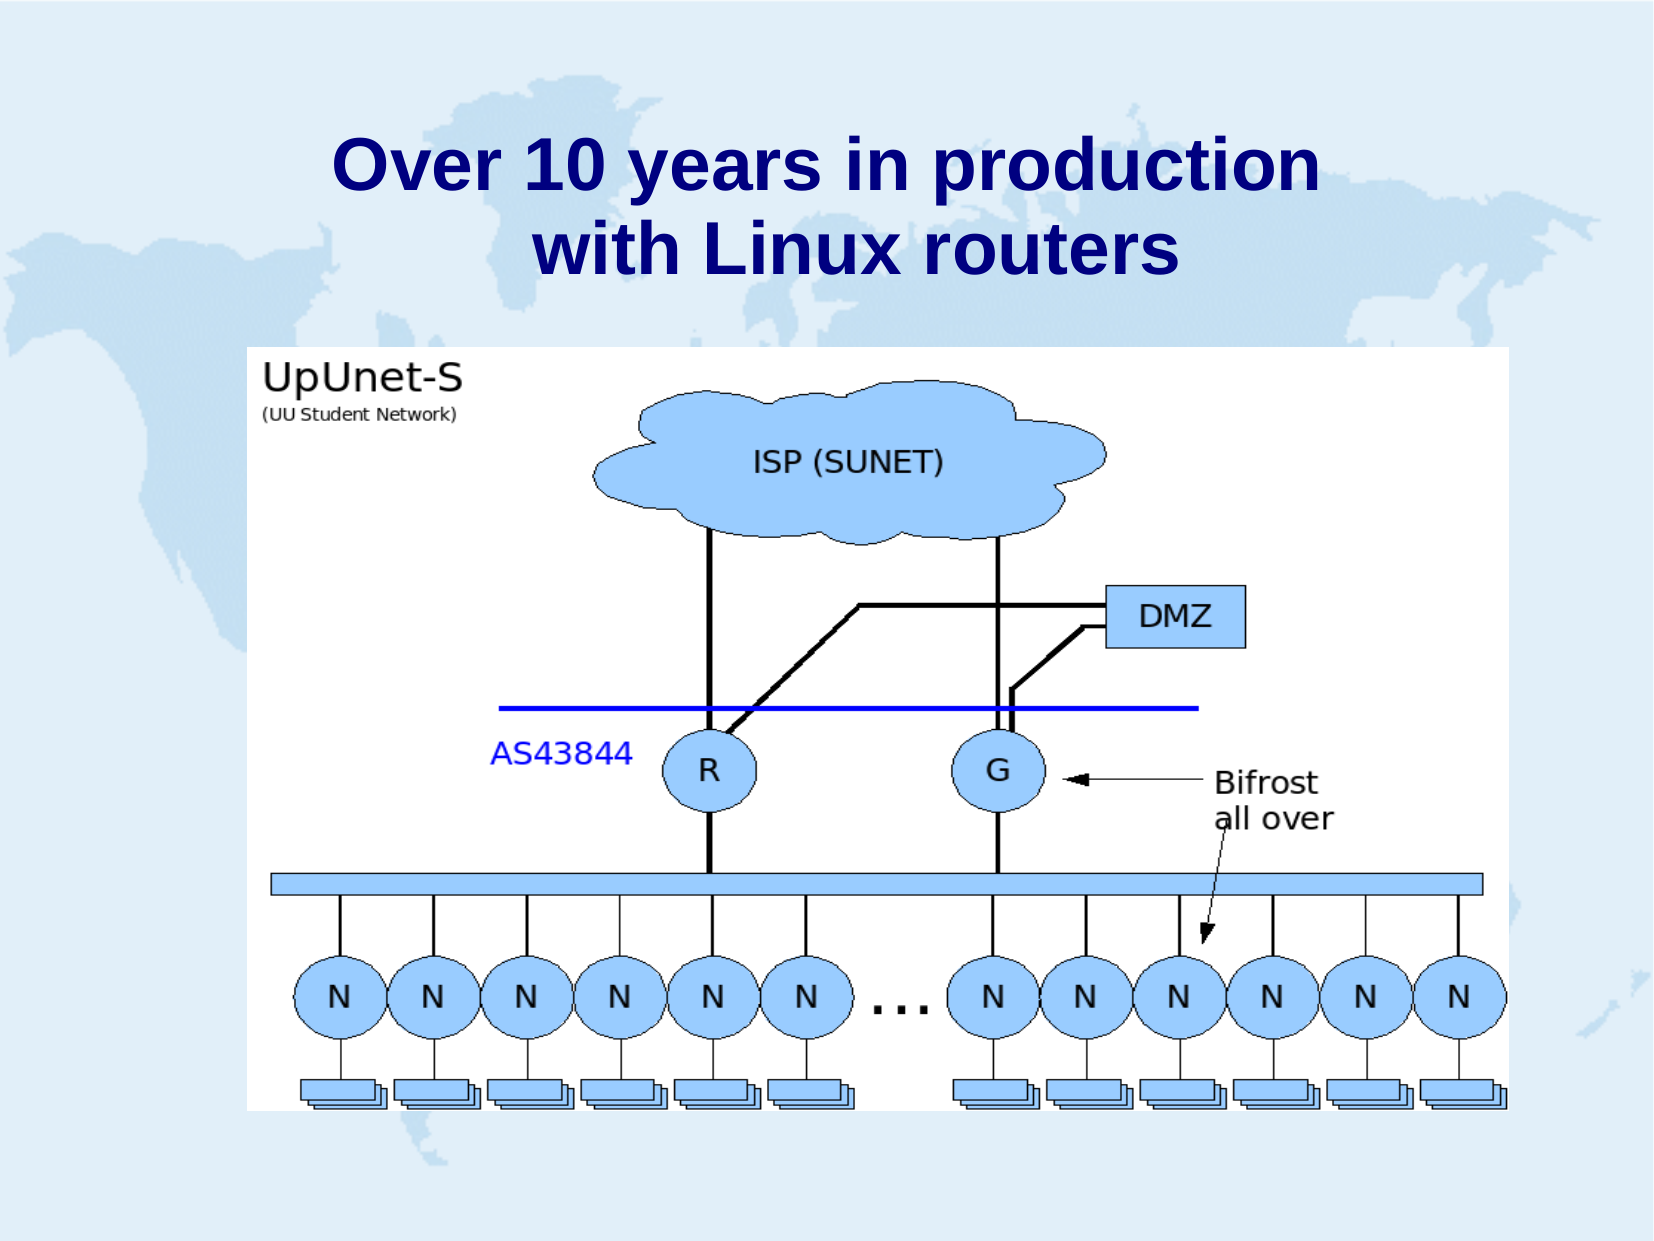

# Over 10 years in production with Linux routers